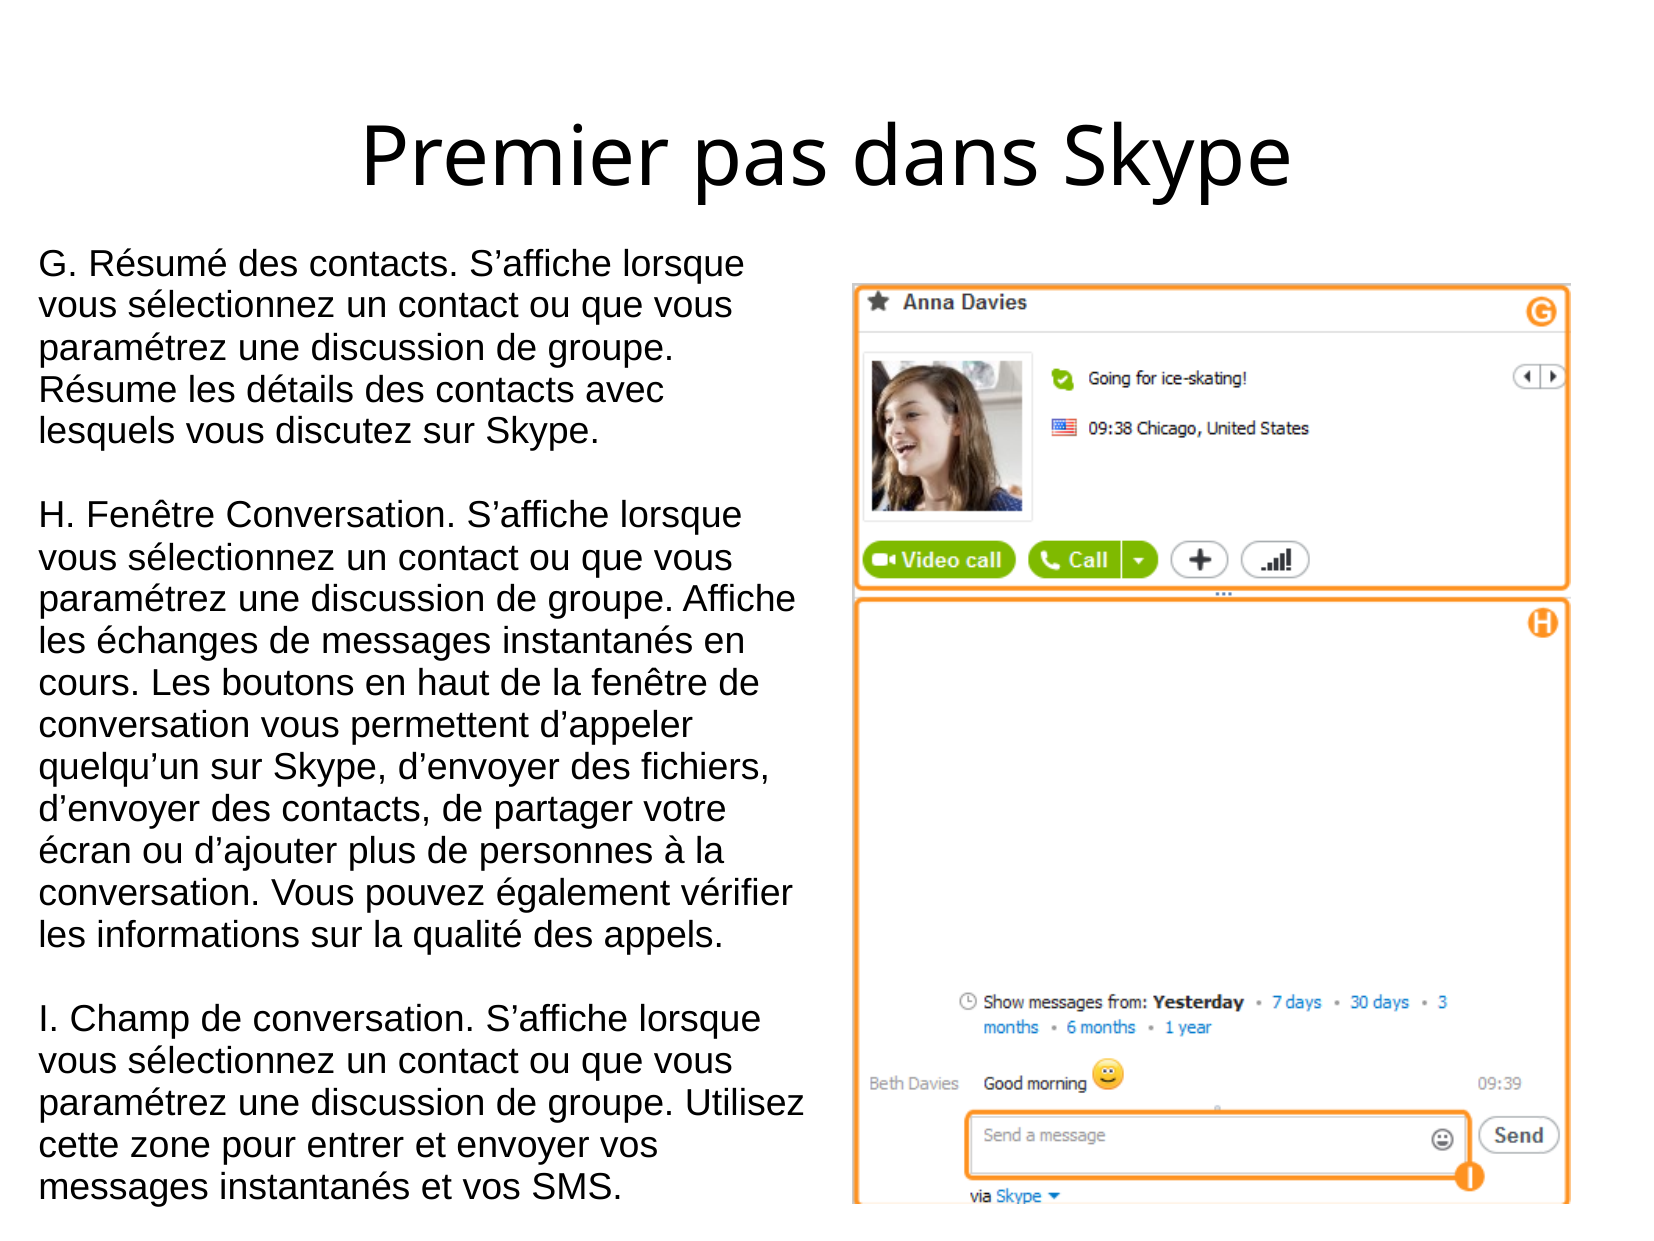

# Premier pas dans Skype
G. Résumé des contacts. S’affiche lorsque vous sélectionnez un contact ou que vous paramétrez une discussion de groupe. Résume les détails des contacts avec lesquels vous discutez sur Skype.
H. Fenêtre Conversation. S’affiche lorsque vous sélectionnez un contact ou que vous paramétrez une discussion de groupe. Affiche les échanges de messages instantanés en cours. Les boutons en haut de la fenêtre de conversation vous permettent d’appeler quelqu’un sur Skype, d’envoyer des fichiers, d’envoyer des contacts, de partager votre écran ou d’ajouter plus de personnes à la conversation. Vous pouvez également vérifier les informations sur la qualité des appels.
I. Champ de conversation. S’affiche lorsque vous sélectionnez un contact ou que vous paramétrez une discussion de groupe. Utilisez cette zone pour entrer et envoyer vos messages instantanés et vos SMS.